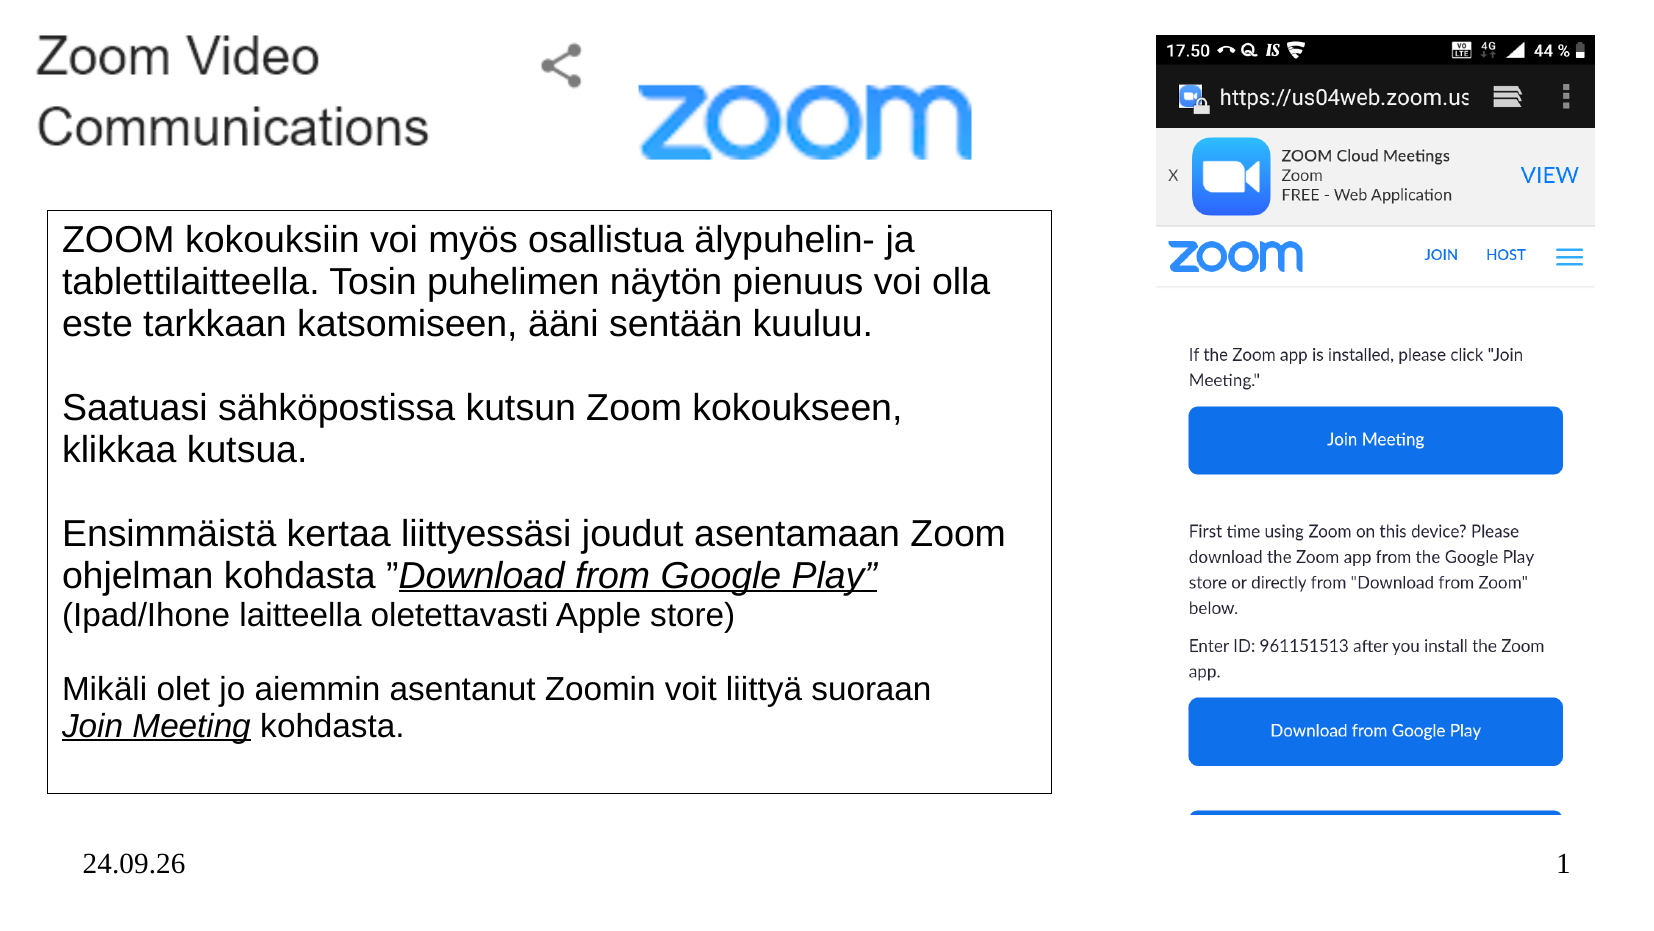

ZOOM kokouksiin voi myös osallistua älypuhelin- ja tablettilaitteella. Tosin puhelimen näytön pienuus voi olla este tarkkaan katsomiseen, ääni sentään kuuluu.
Saatuasi sähköpostissa kutsun Zoom kokoukseen, klikkaa kutsua.
Ensimmäistä kertaa liittyessäsi joudut asentamaan Zoom ohjelman kohdasta ”Download from Google Play”
(Ipad/Ihone laitteella oletettavasti Apple store)
Mikäli olet jo aiemmin asentanut Zoomin voit liittyä suoraan
Join Meeting kohdasta.
1